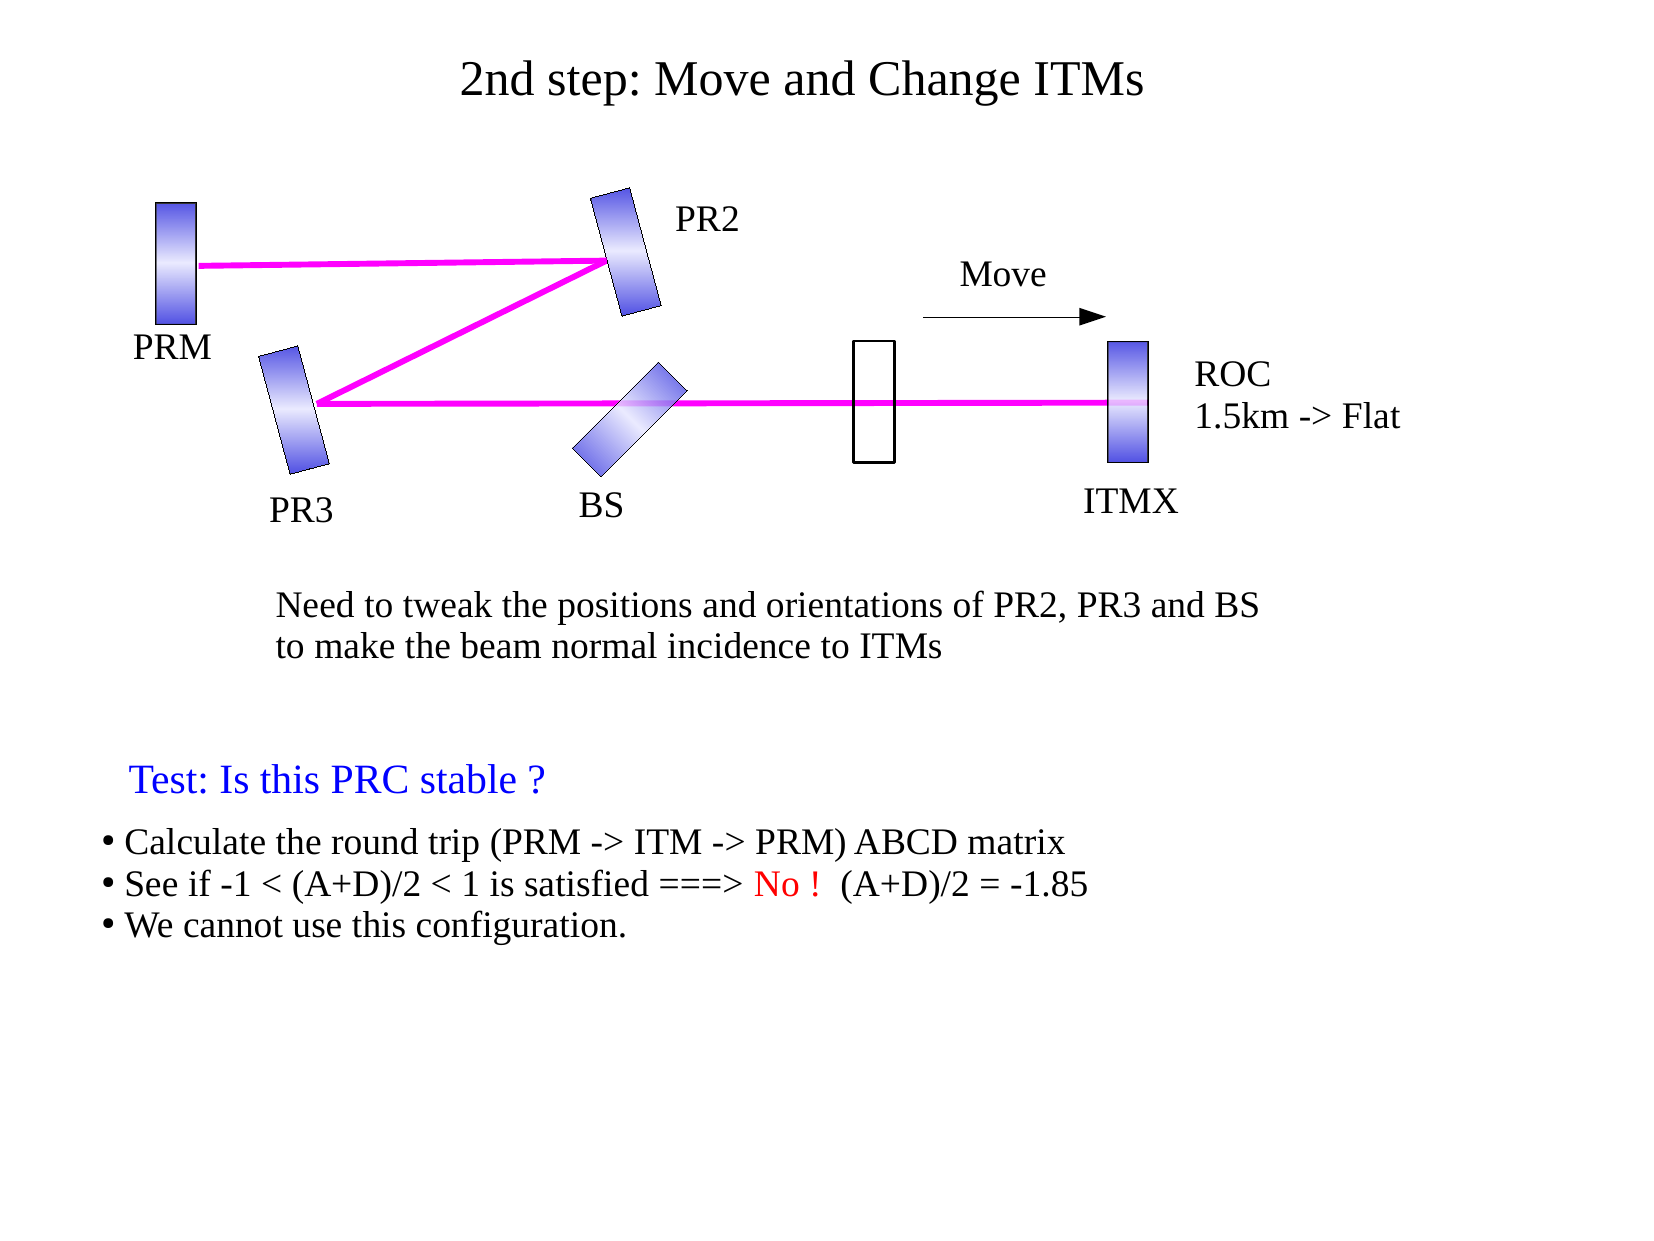

2nd step: Move and Change ITMs
PR2
Move
PRM
ROC
1.5km -> Flat
ITMX
BS
PR3
Need to tweak the positions and orientations of PR2, PR3 and BS
to make the beam normal incidence to ITMs
Test: Is this PRC stable ?
 Calculate the round trip (PRM -> ITM -> PRM) ABCD matrix
 See if -1 < (A+D)/2 < 1 is satisfied ===> No ! (A+D)/2 = -1.85
 We cannot use this configuration.